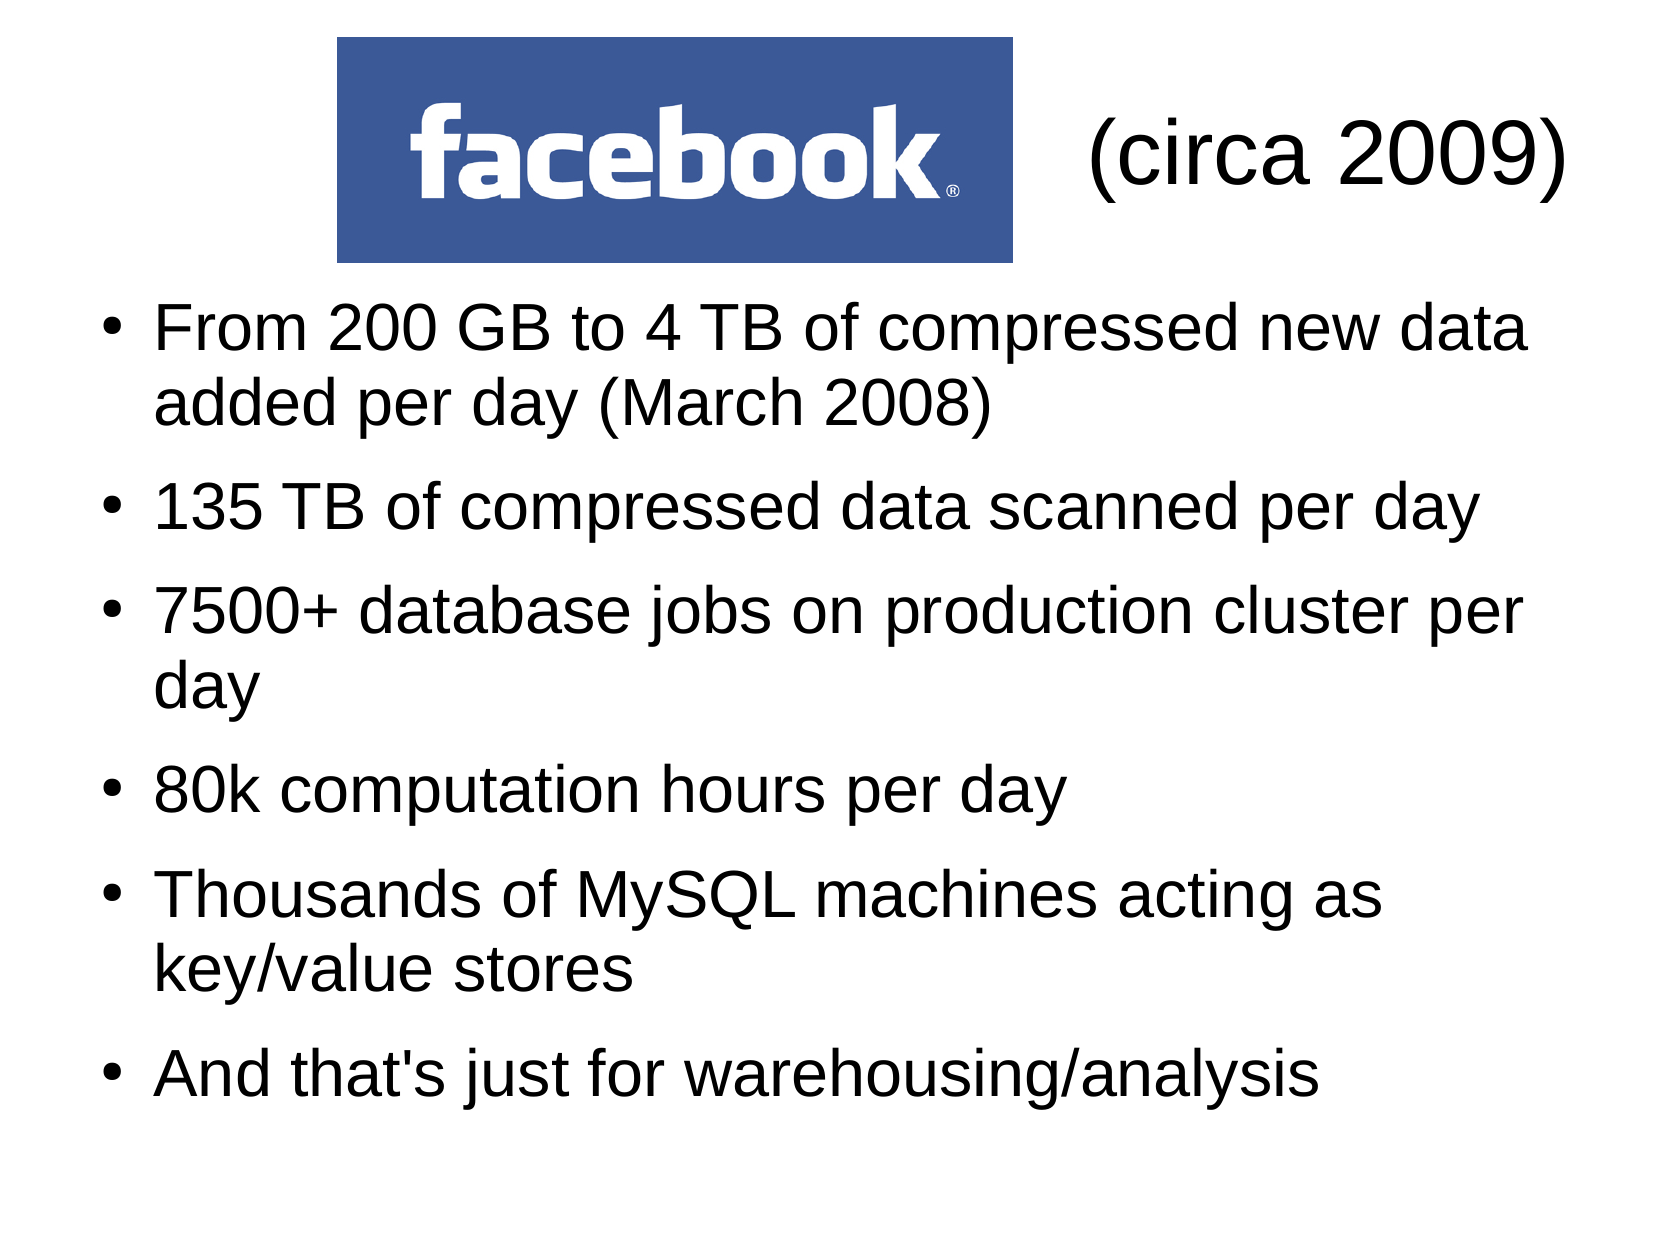

# (circa 2009)
From 200 GB to 4 TB of compressed new data added per day (March 2008)
135 TB of compressed data scanned per day
7500+ database jobs on production cluster per day
80k computation hours per day
Thousands of MySQL machines acting as key/value stores
And that's just for warehousing/analysis